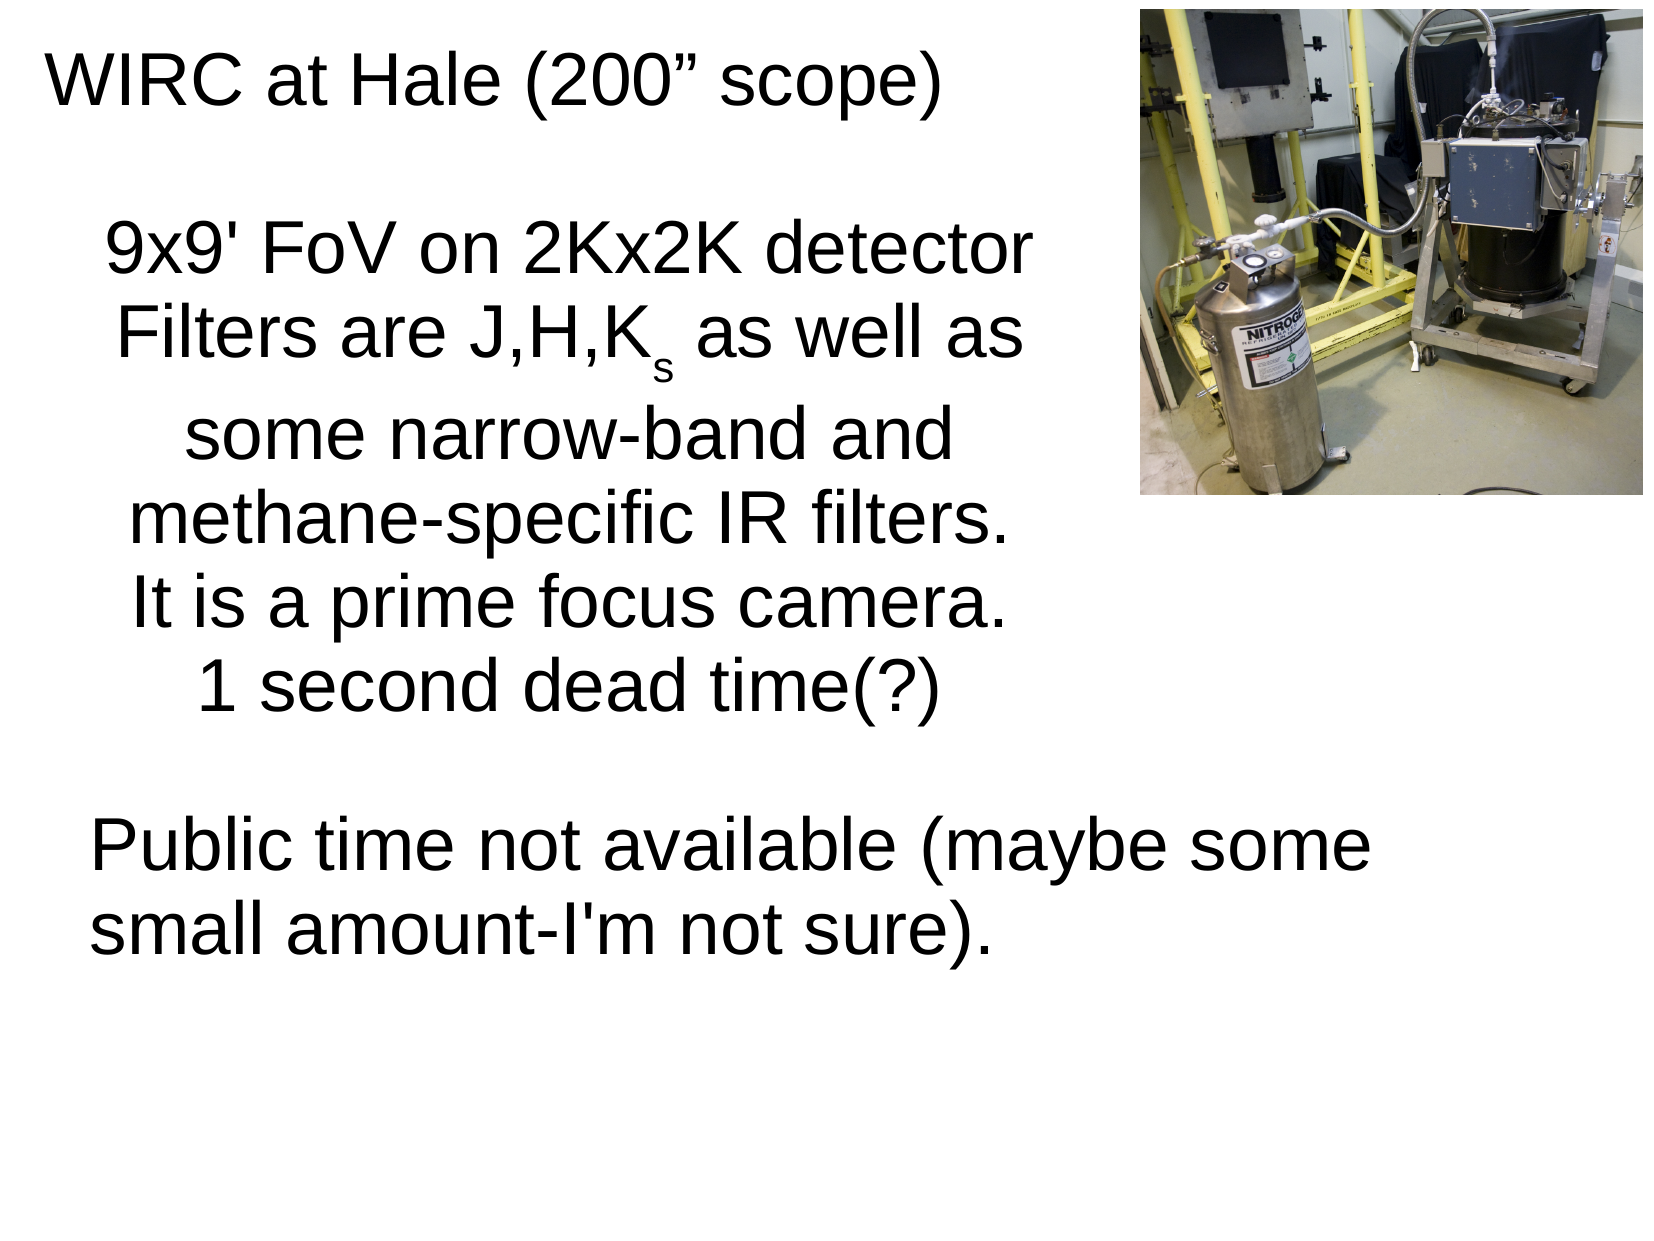

WIRC at Hale (200” scope)
9x9' FoV on 2Kx2K detector
Filters are J,H,Ks as well as some narrow-band and methane-specific IR filters.
It is a prime focus camera.
1 second dead time(?)
Public time not available (maybe some small amount-I'm not sure).